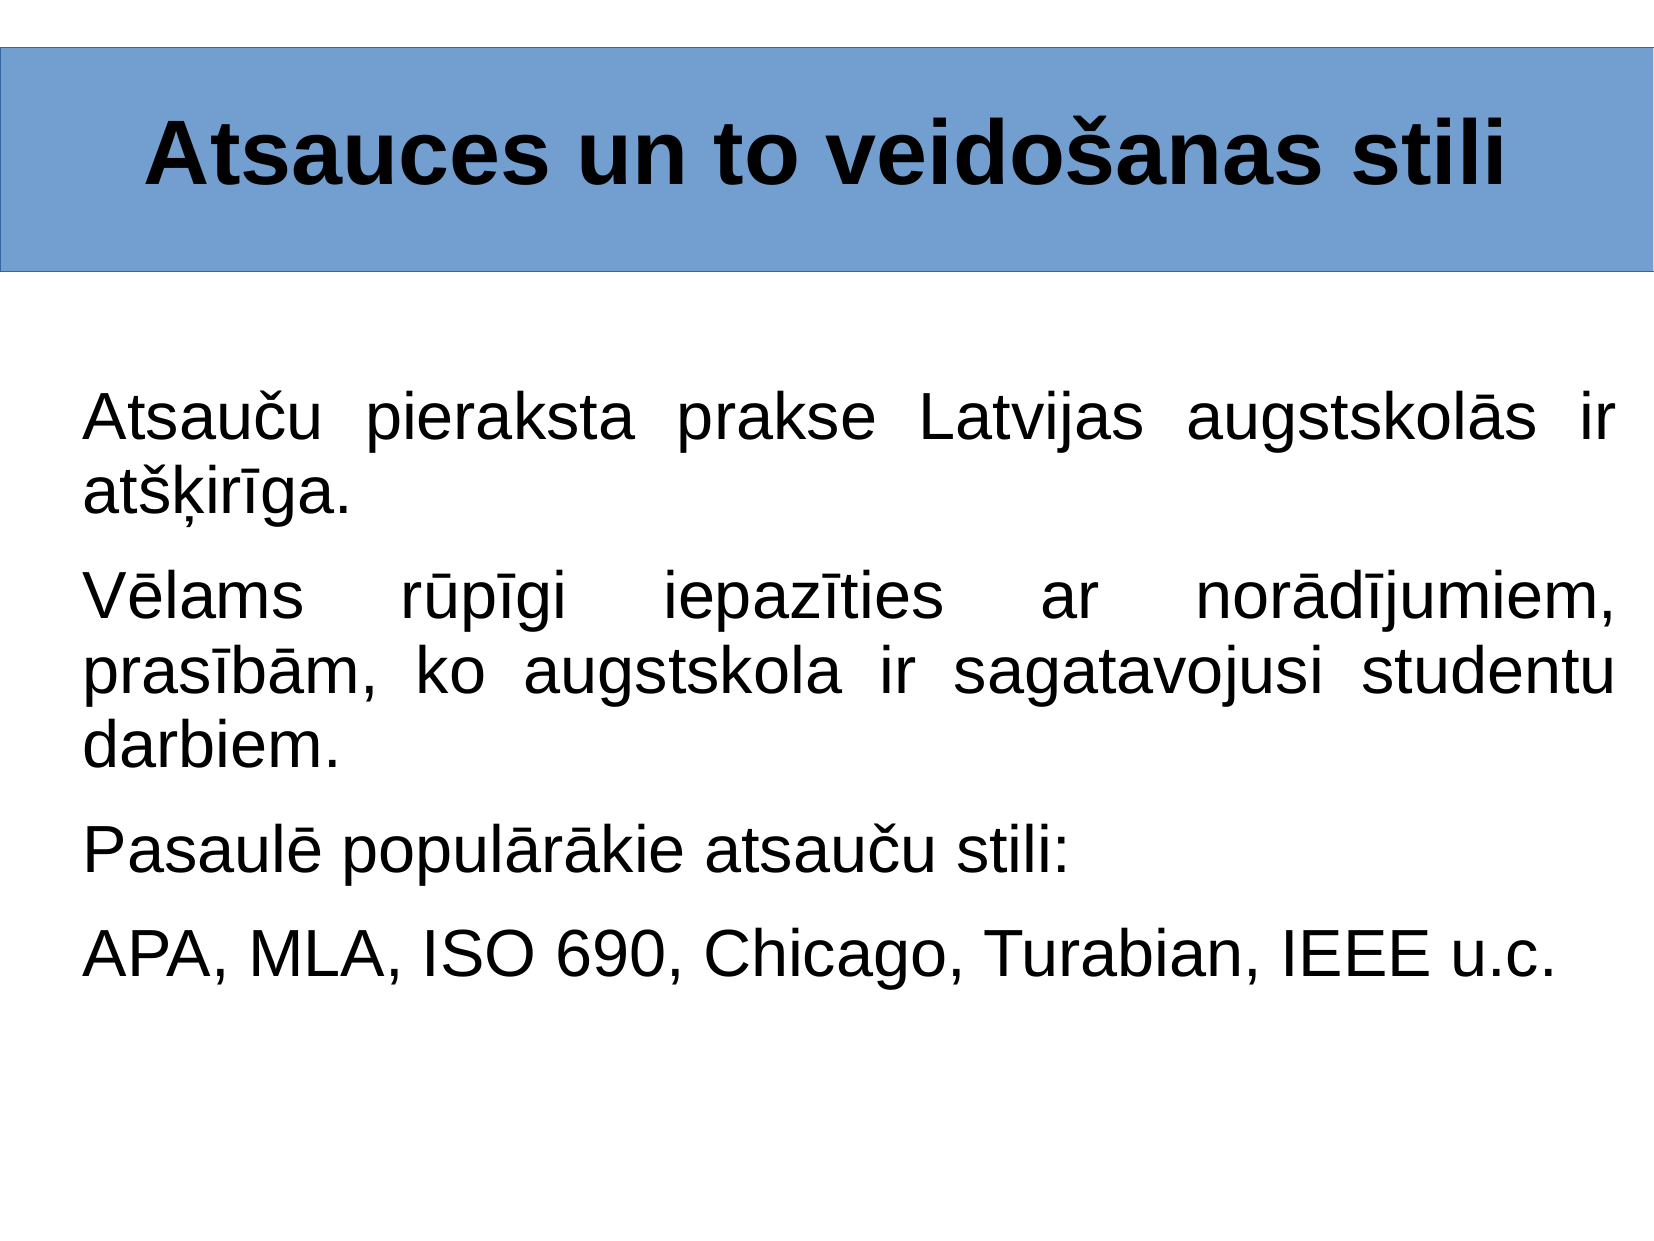

# Atsauces un to veidošanas stili
Atsauču pieraksta prakse Latvijas augstskolās ir atšķirīga.
Vēlams rūpīgi iepazīties ar norādījumiem, prasībām, ko augstskola ir sagatavojusi studentu darbiem.
Pasaulē populārākie atsauču stili:
APA, MLA, ISO 690, Chicago, Turabian, IEEE u.c.